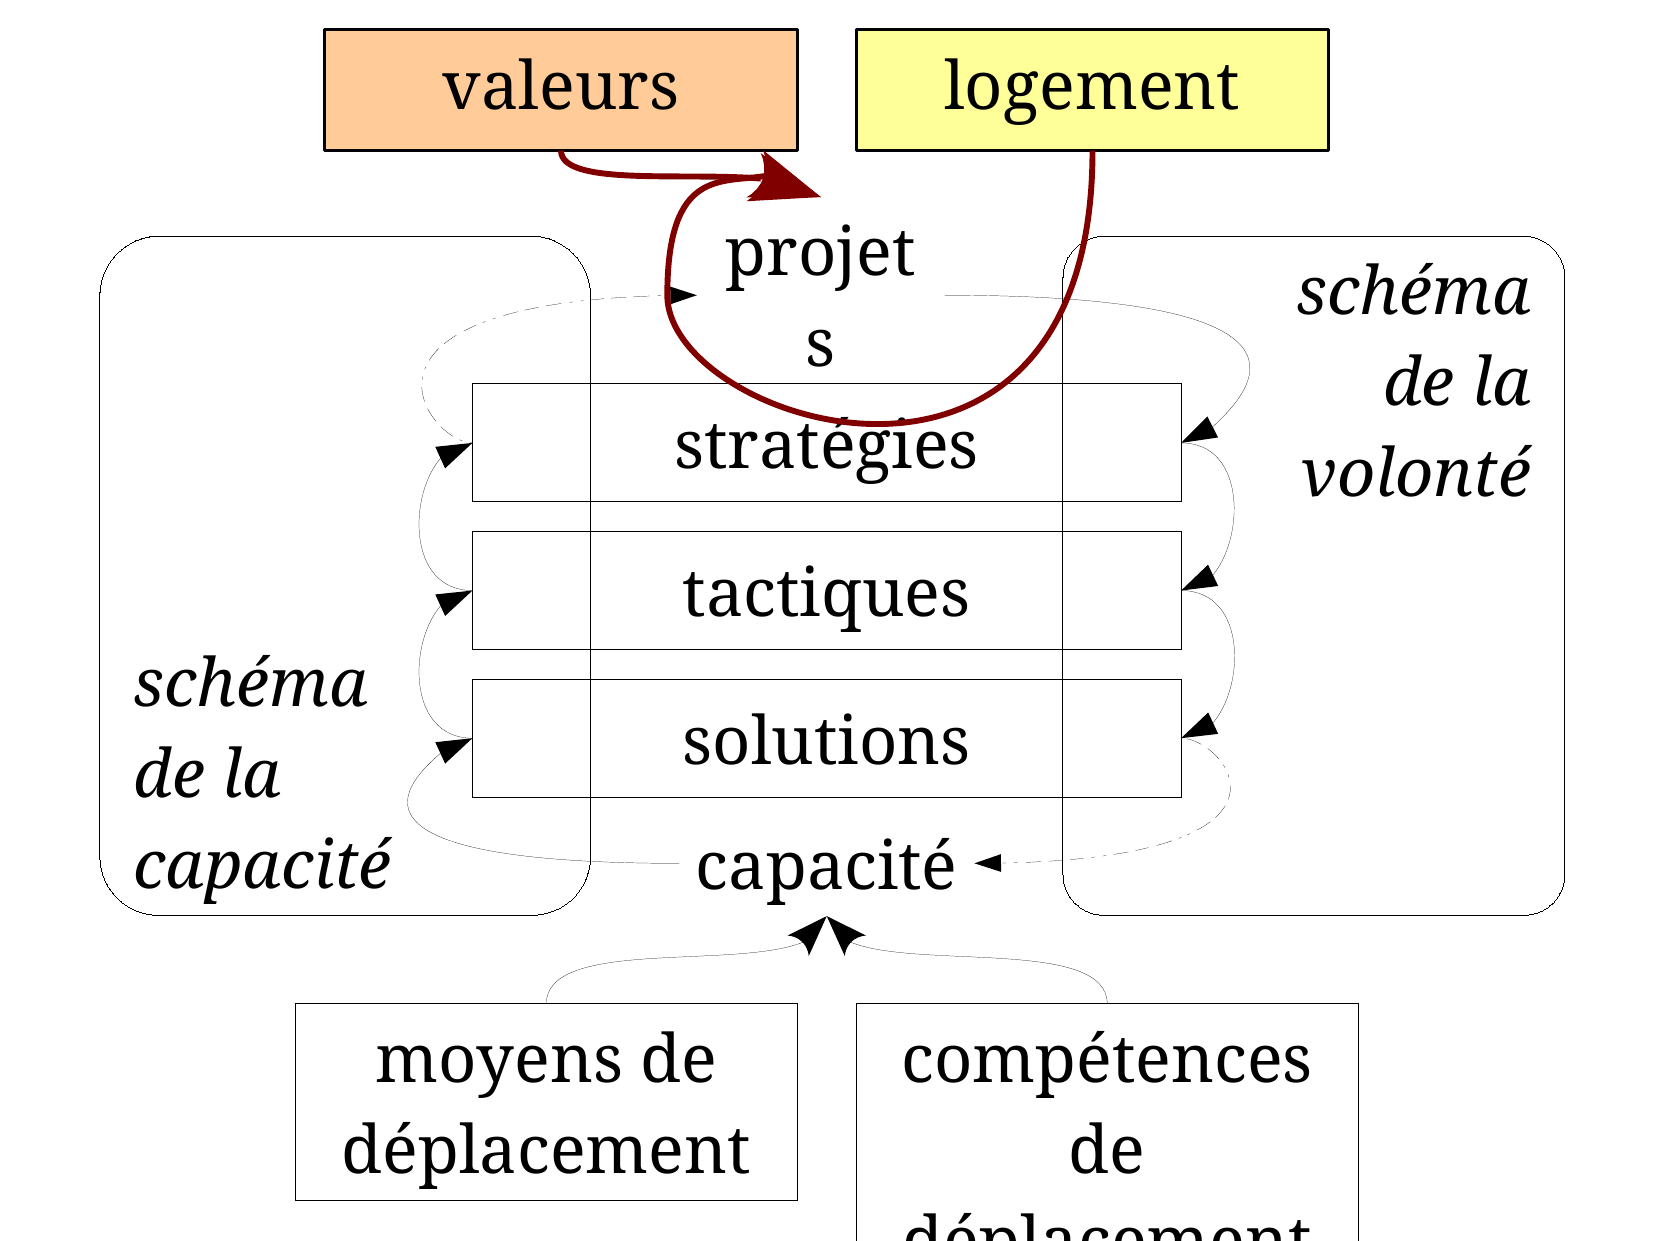

valeurs
logement
projets
schéma
de la
capacité
schéma
de la
volonté
stratégies
tactiques
solutions
capacité
moyens de déplacement
compétences de déplacement